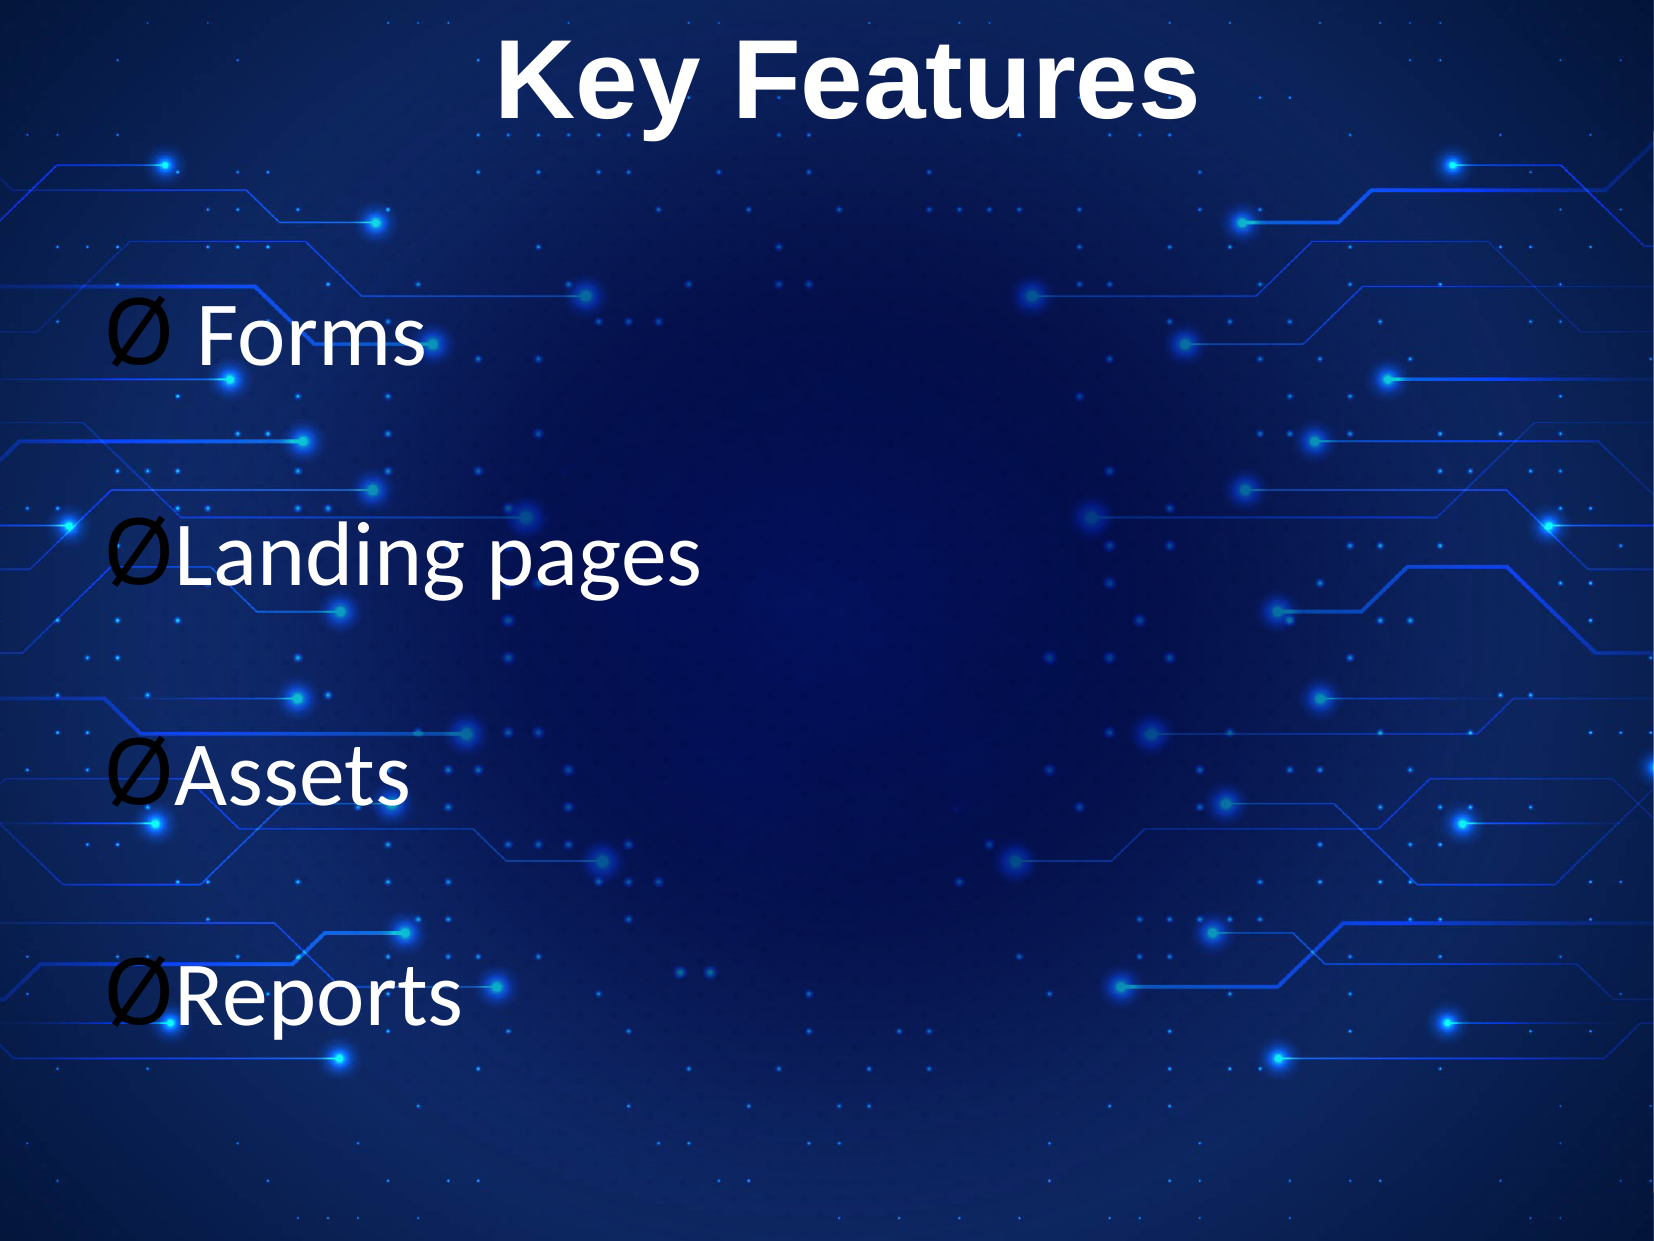

Key Features
Forms
Landing pages
Assets
Reports